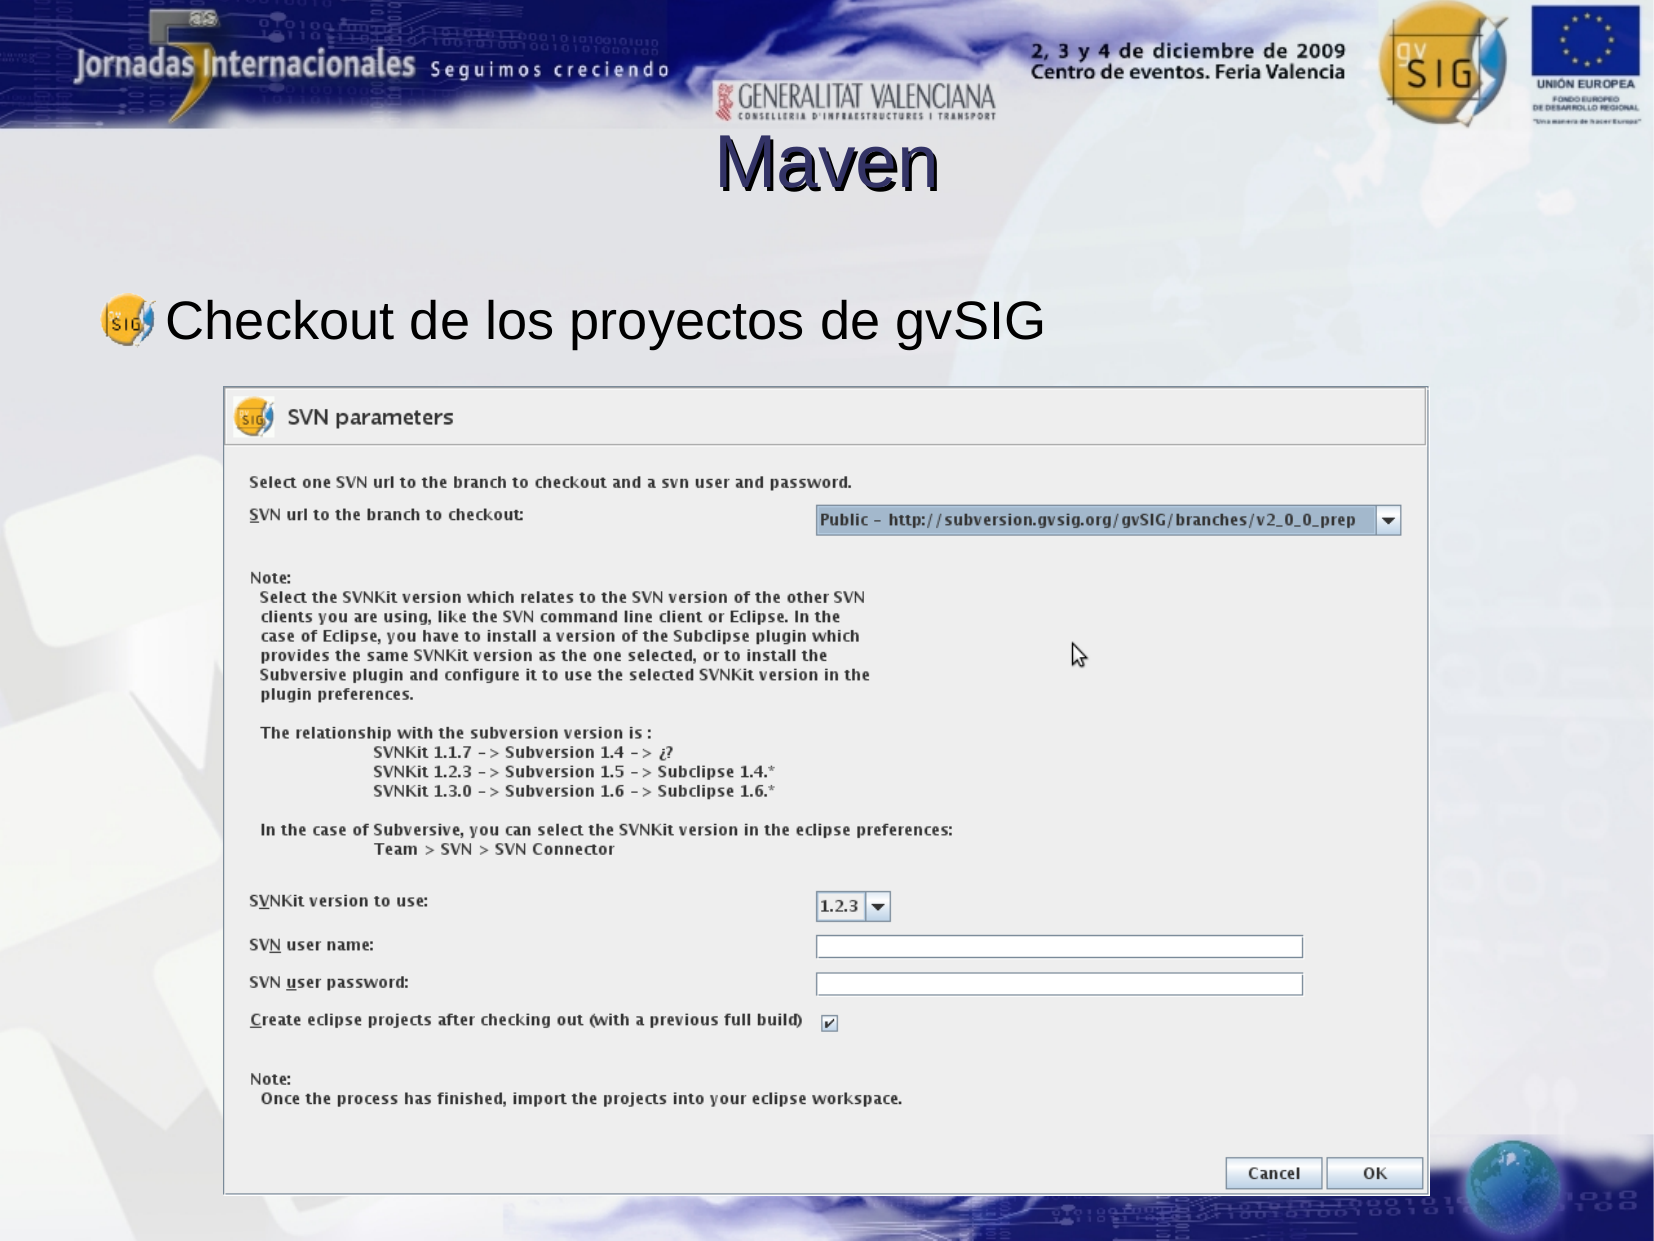

# Maven
Checkout de los proyectos de gvSIG